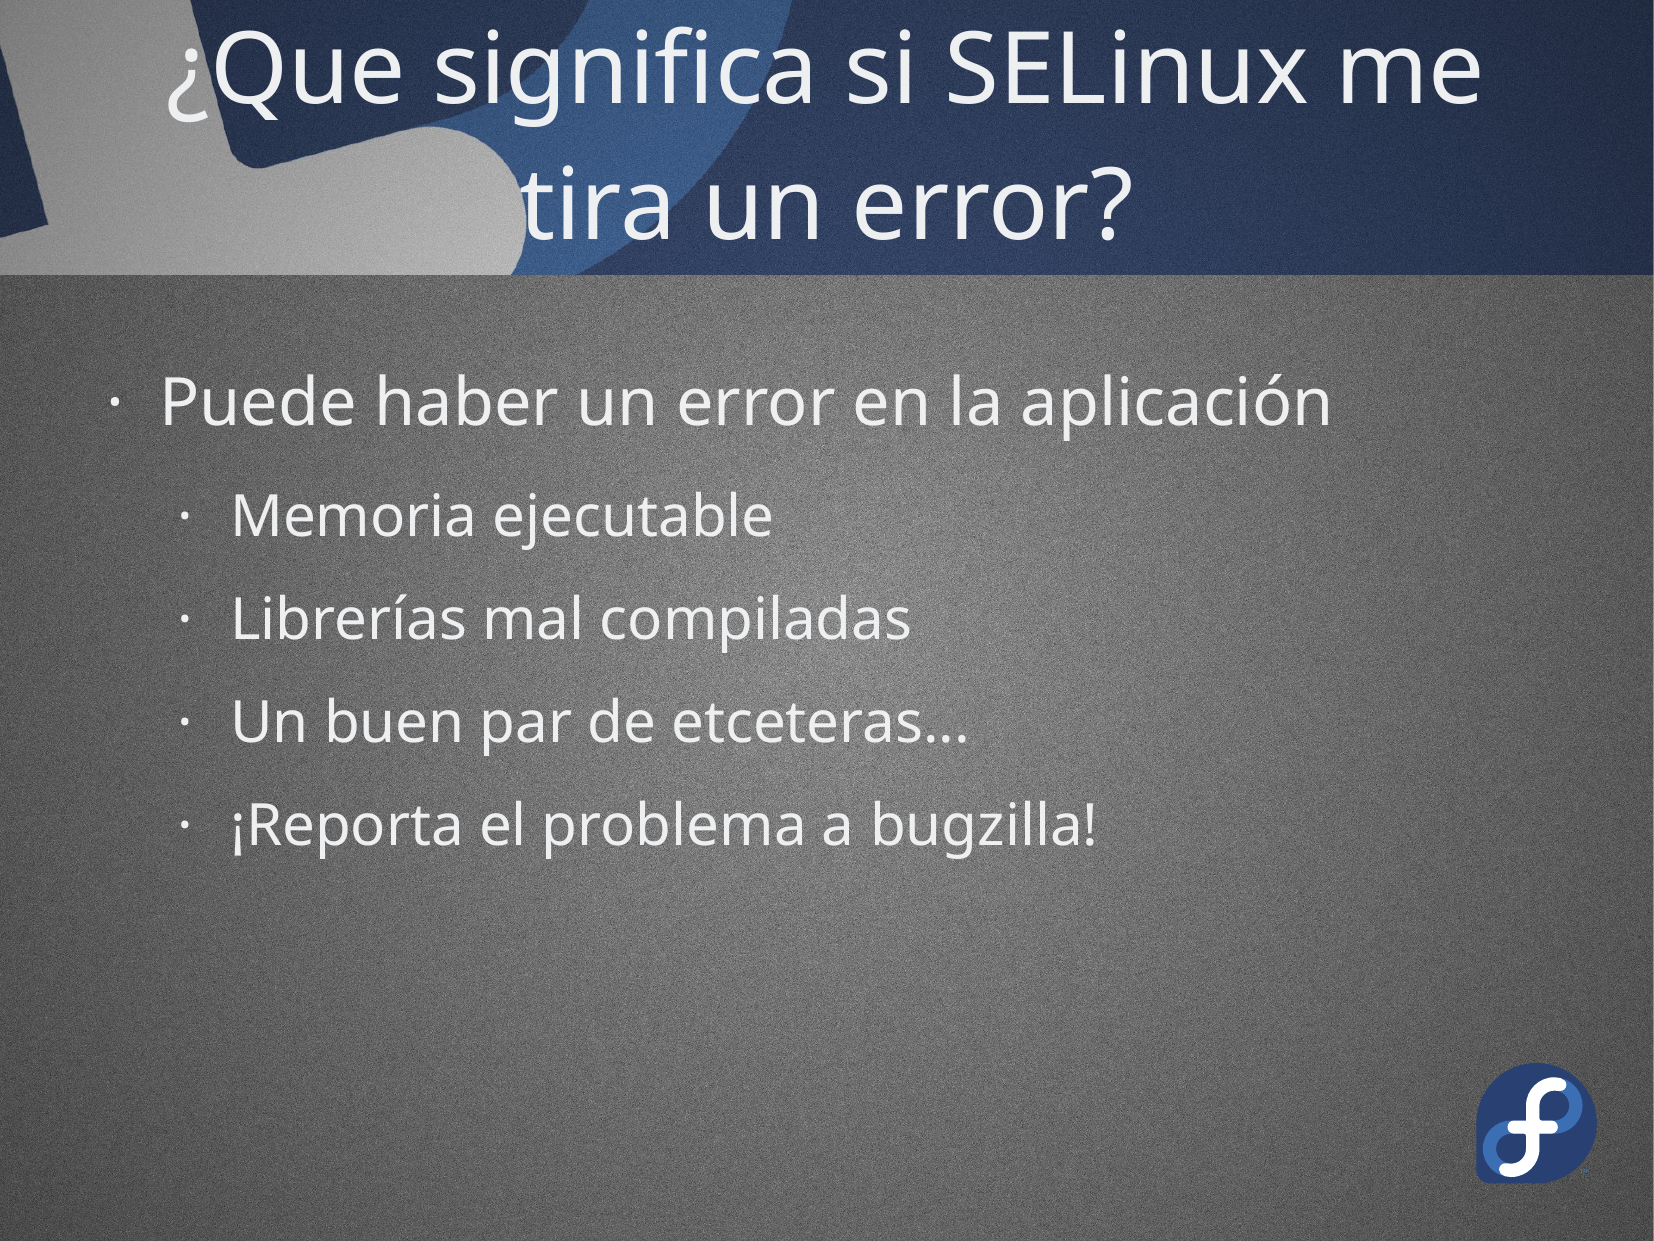

# ¿Que significa si SELinux me tira un error?
Puede haber un error en la aplicación
Memoria ejecutable
Librerías mal compiladas
Un buen par de etceteras...
¡Reporta el problema a bugzilla!